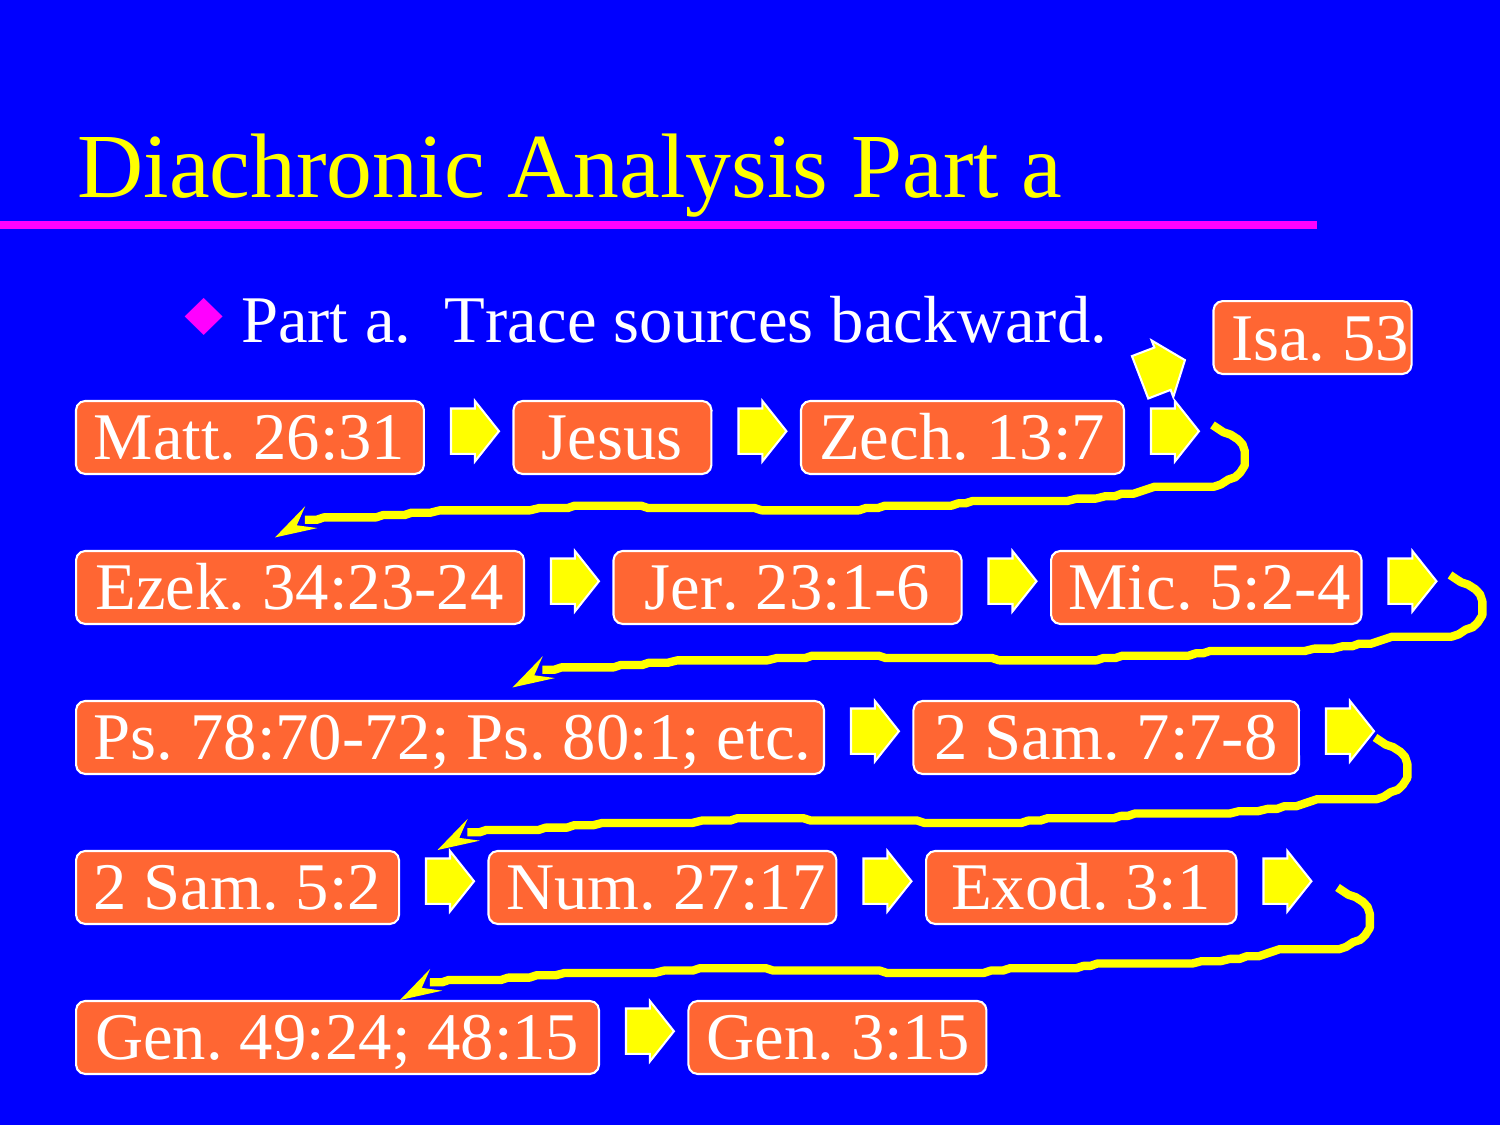

# Diachronic Analysis Part a
Part a. Trace sources backward.
Isa. 53
Matt. 26:31
Ezek. 34:23-24
Jesus
Zech. 13:7
Ps. 78:70-72; Ps. 80:1; etc.
Jer. 23:1-6
Mic. 5:2-4
2 Sam. 5:2
2 Sam. 7:7-8
Gen. 49:24; 48:15
Num. 27:17
Exod. 3:1
Gen. 3:15